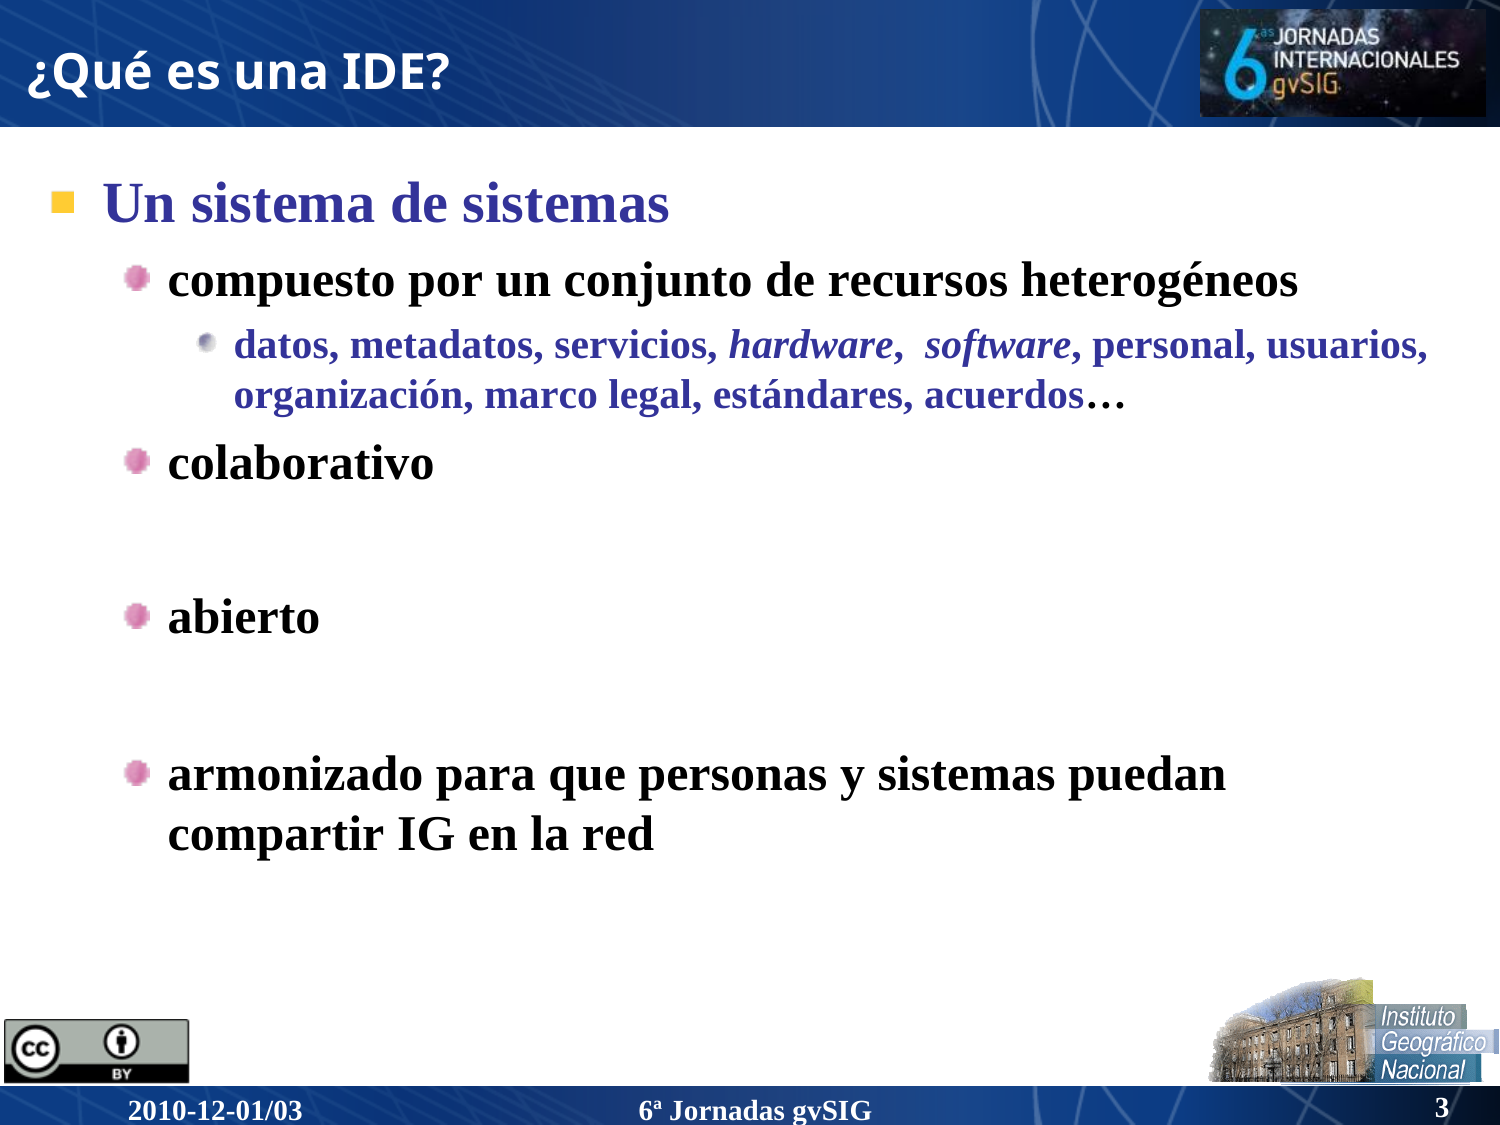

# ¿Qué es una IDE?
Un sistema de sistemas
compuesto por un conjunto de recursos heterogéneos
datos, metadatos, servicios, hardware, software, personal, usuarios, organización, marco legal, estándares, acuerdos…
colaborativo
abierto
armonizado para que personas y sistemas puedan compartir IG en la red